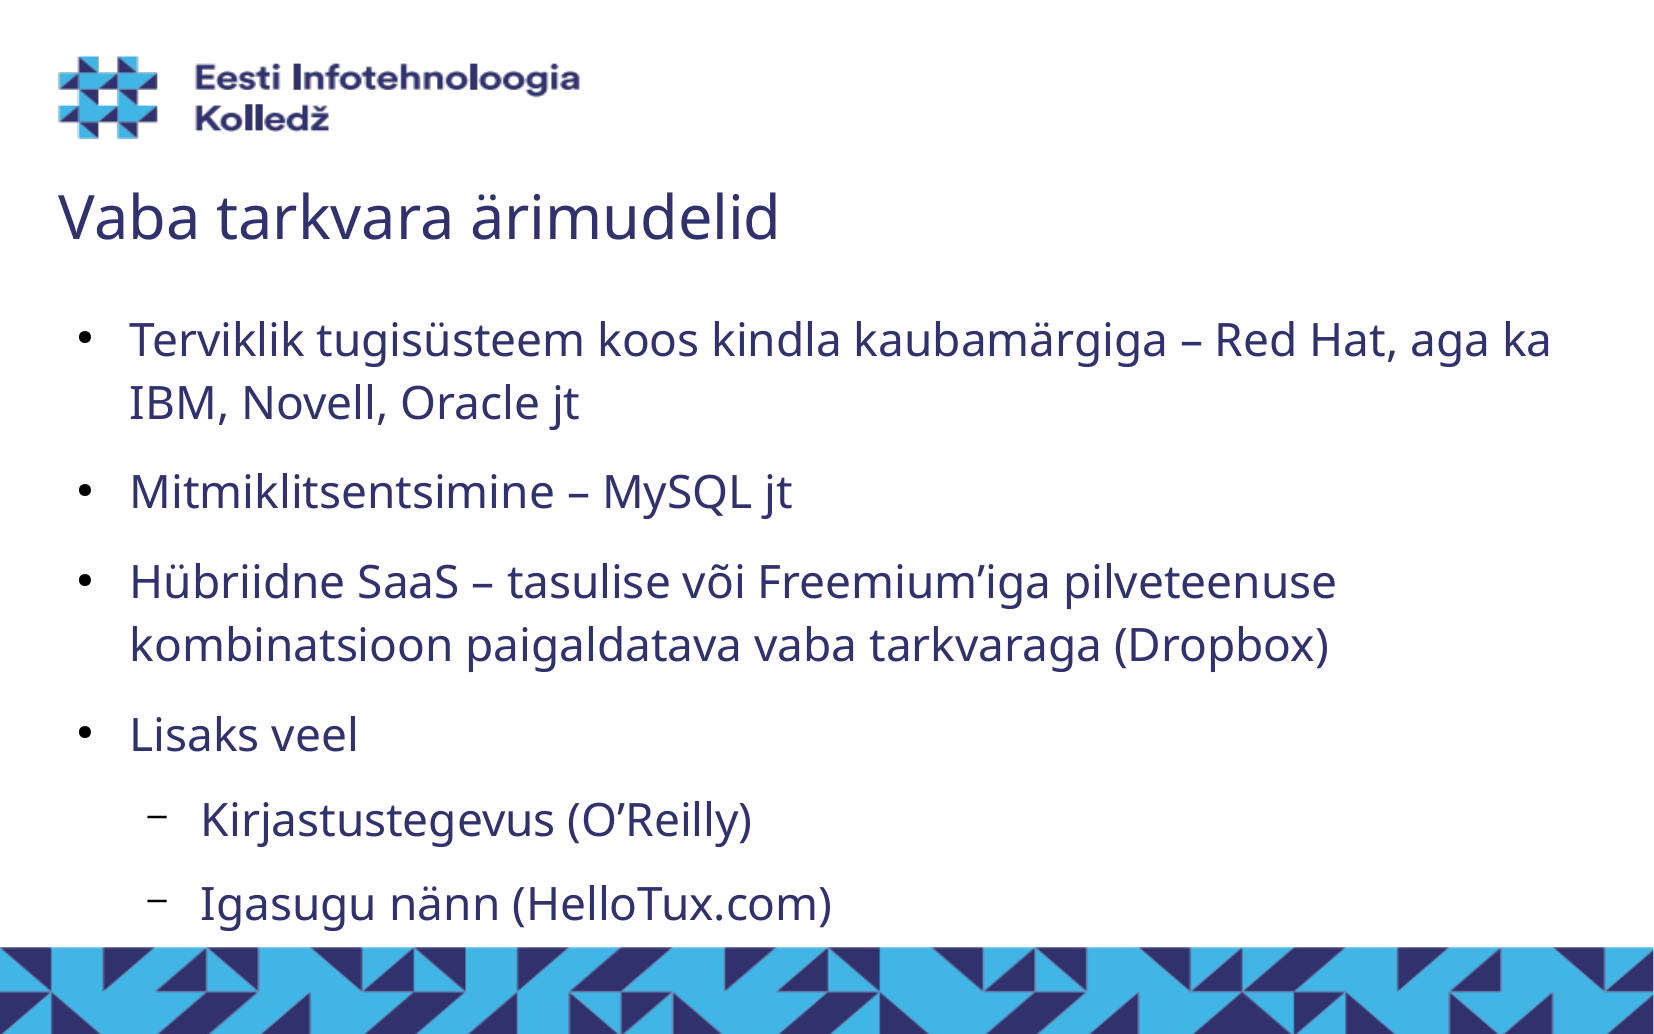

# Vaba tarkvara ärimudelid
Terviklik tugisüsteem koos kindla kaubamärgiga – Red Hat, aga ka IBM, Novell, Oracle jt
Mitmiklitsentsimine – MySQL jt
Hübriidne SaaS – tasulise või Freemium’iga pilveteenuse kombinatsioon paigaldatava vaba tarkvaraga (Dropbox)
Lisaks veel
Kirjastustegevus (O’Reilly)
Igasugu nänn (HelloTux.com)